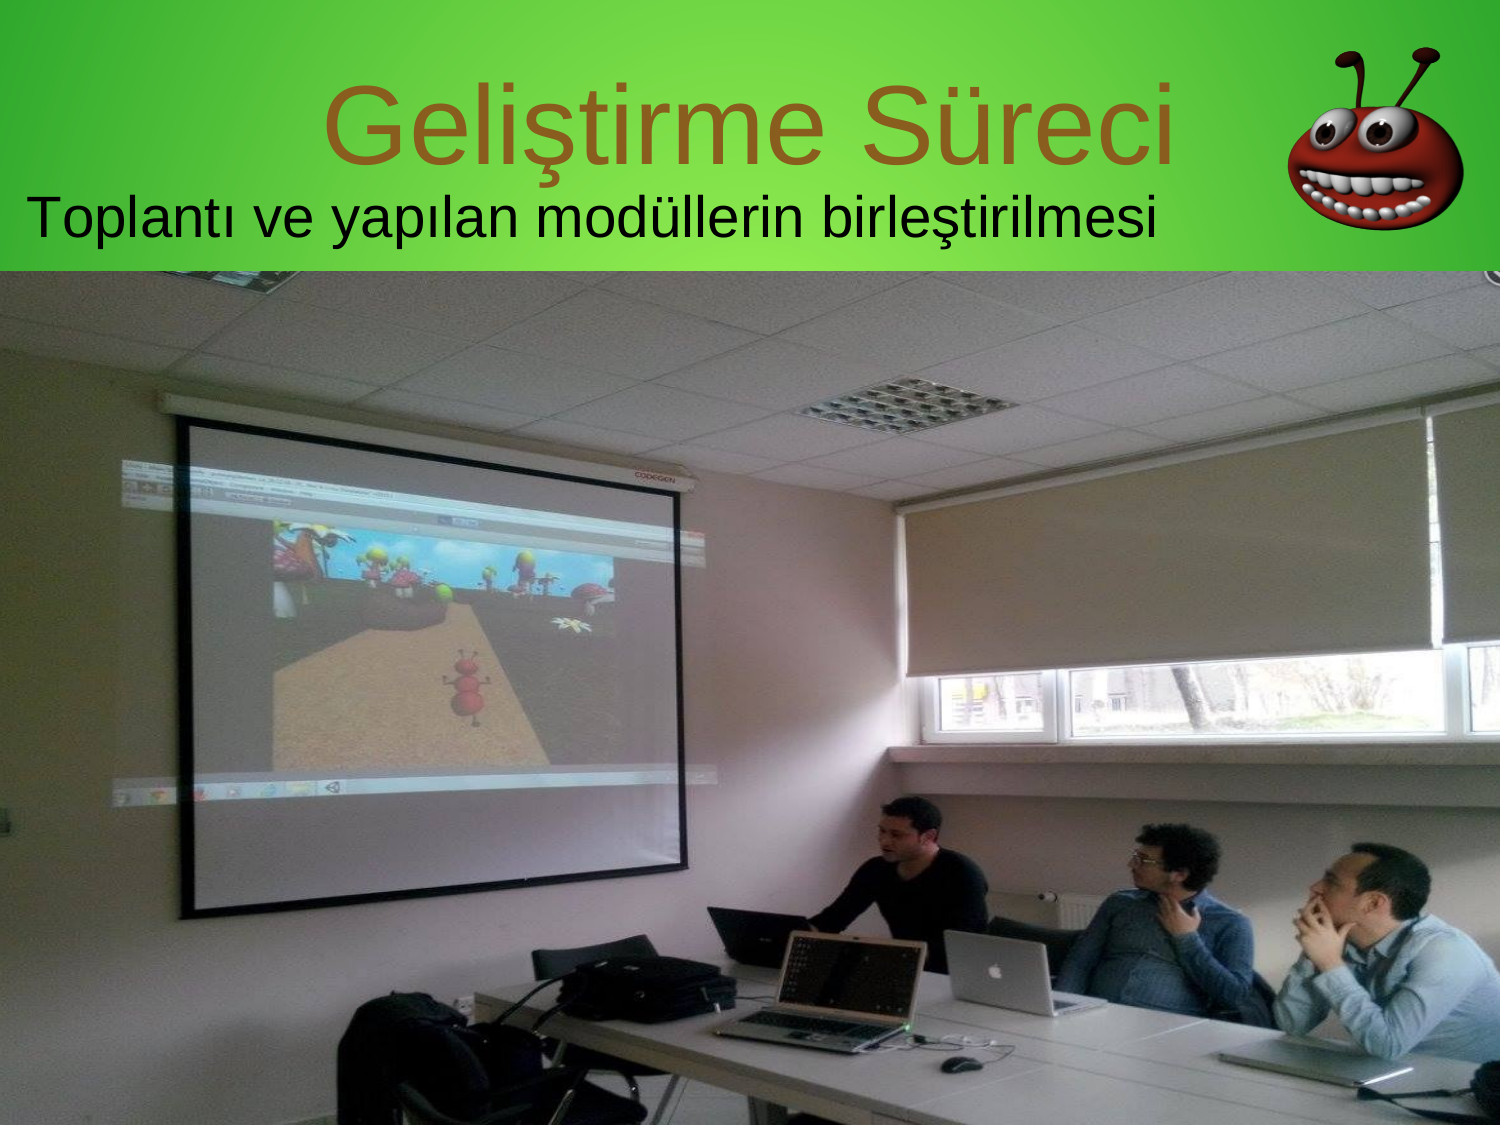

Geliştirme Süreci
Toplantı ve yapılan modüllerin birleştirilmesi